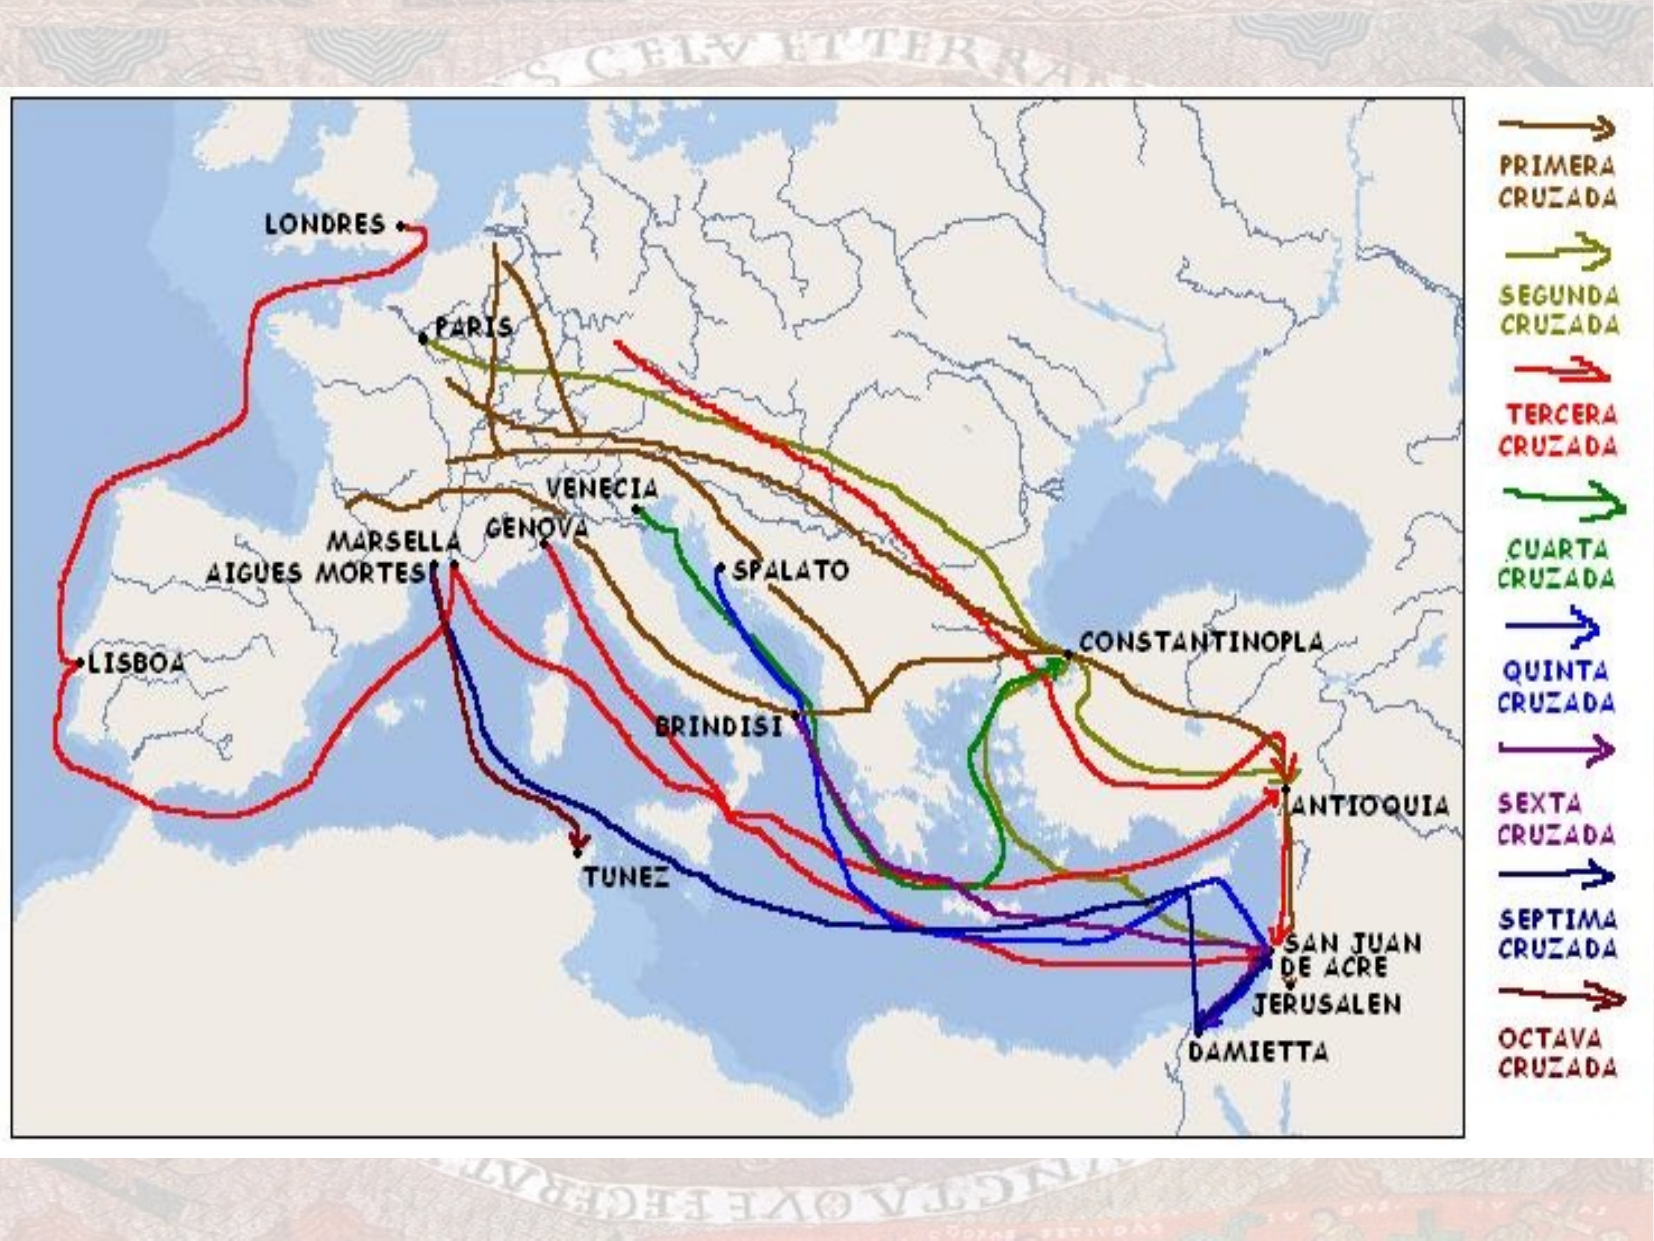

CAMPAÑAS MILITARES PARA LA RECUPERACIÓN DE TIERRA SANTA
LAS CRUZADAS
MEZCLA DE SENTIDO MILITAR Y RELIGIOSO
SE ALISTARON PERSONAS
DE TODA CONDICIÓN SOCIAL
FENÓMENO DE MASAS